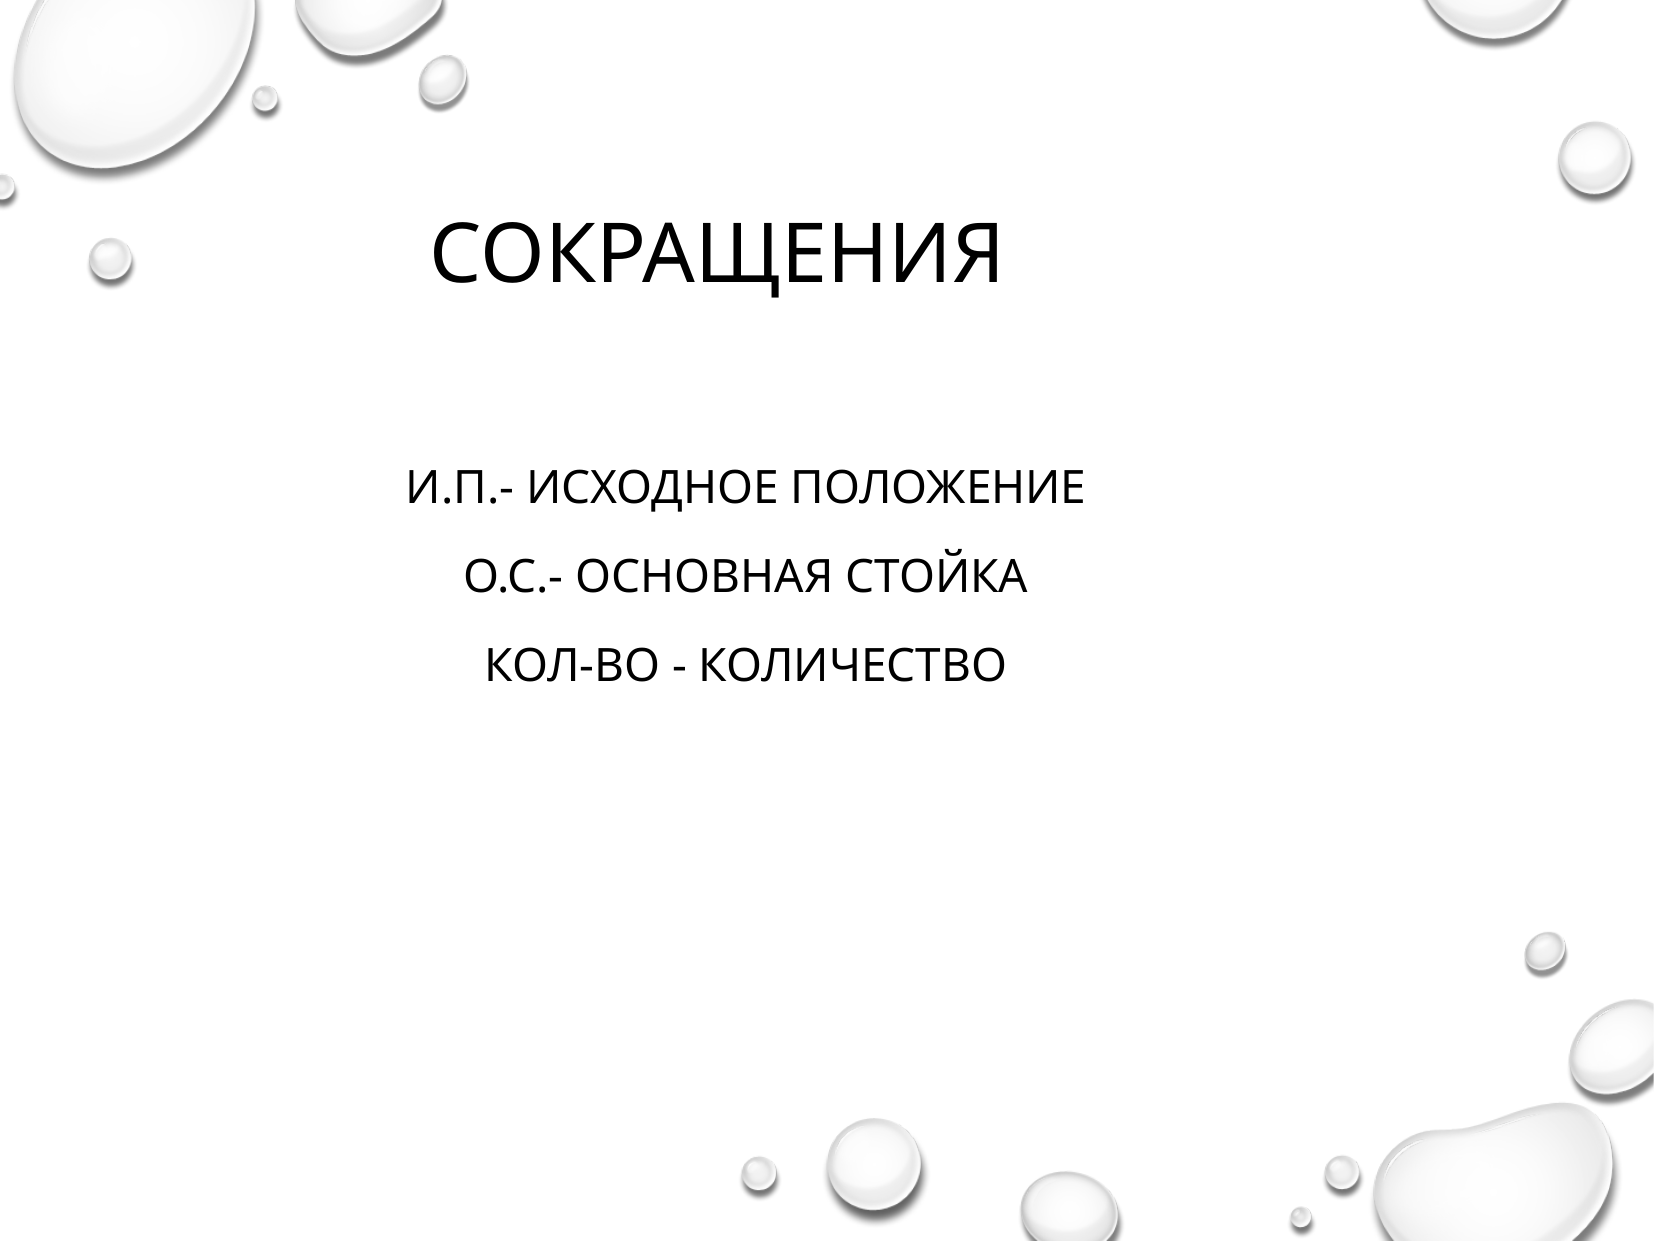

# Сокращения
И.п.- исходное положение
О.с.- основная стойка
Кол-во - количество